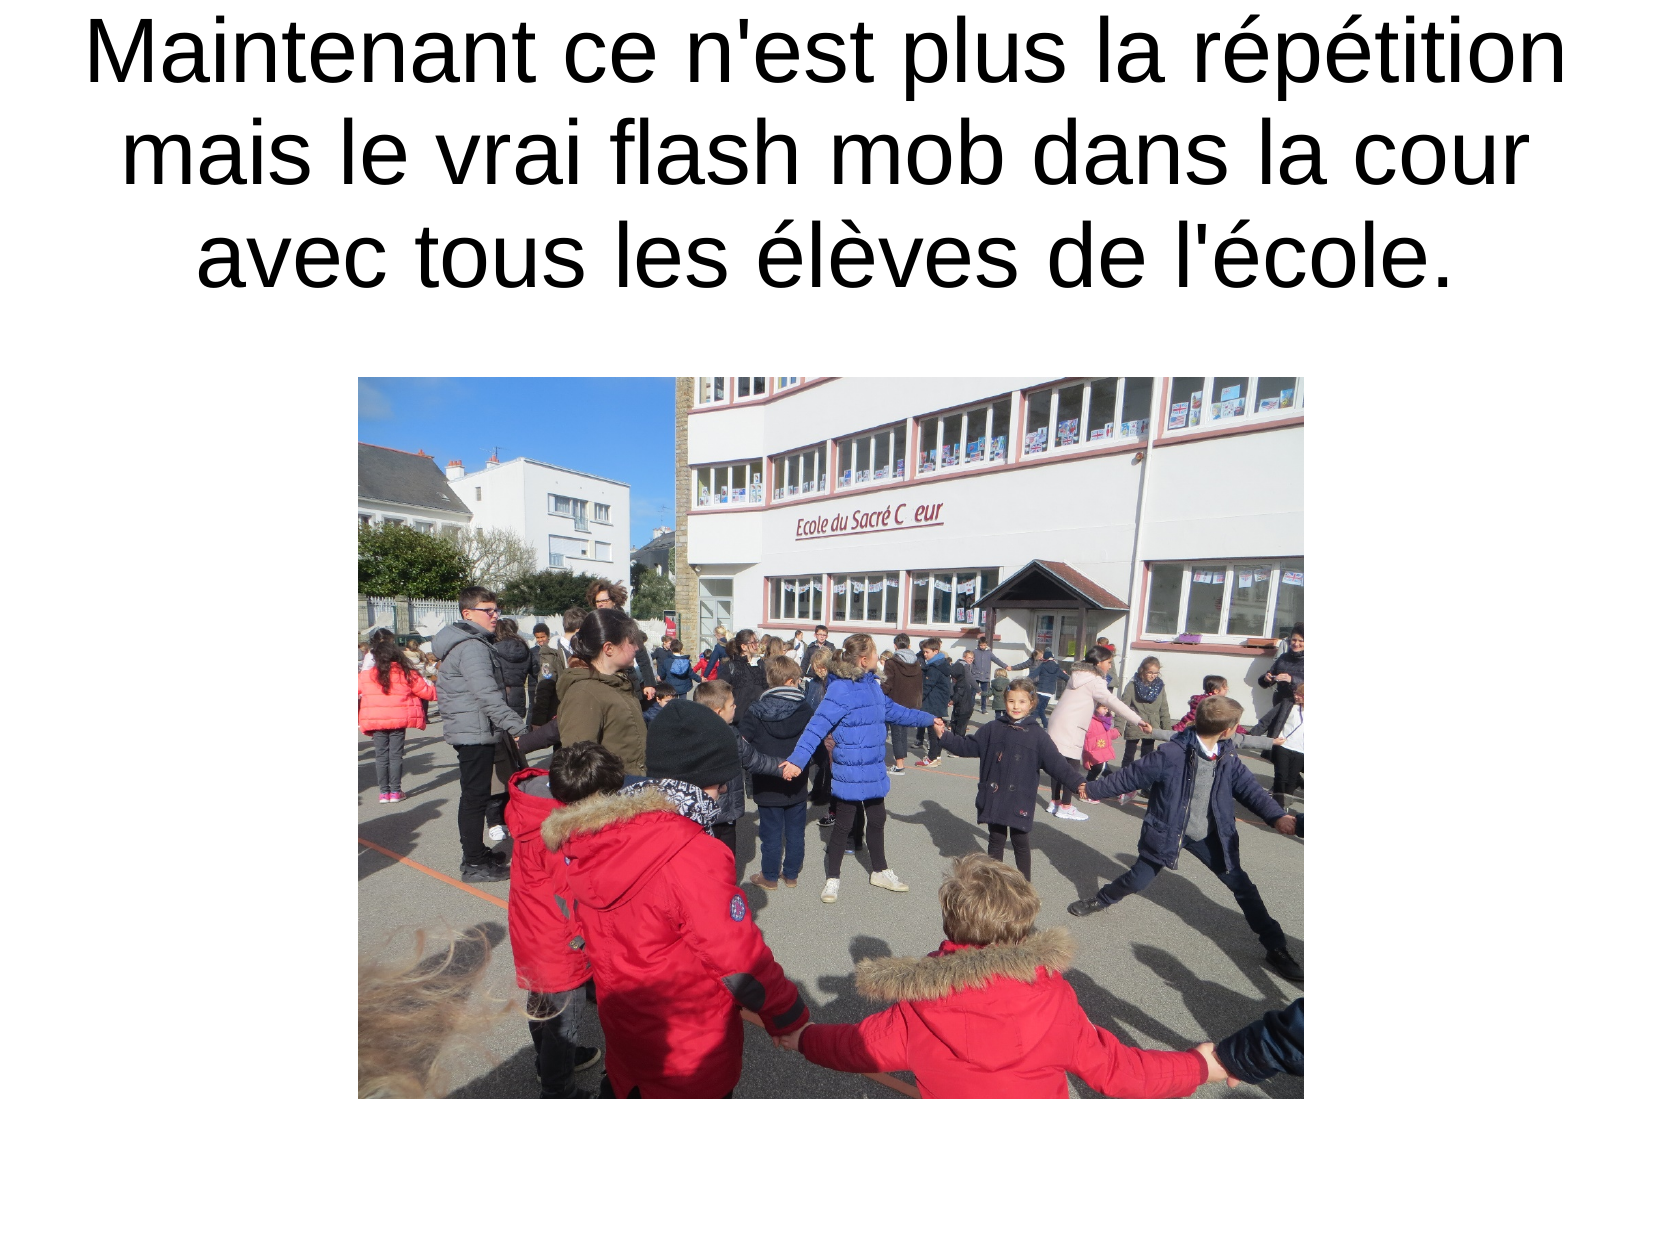

# Maintenant ce n'est plus la répétition mais le vrai flash mob dans la cour avec tous les élèves de l'école.